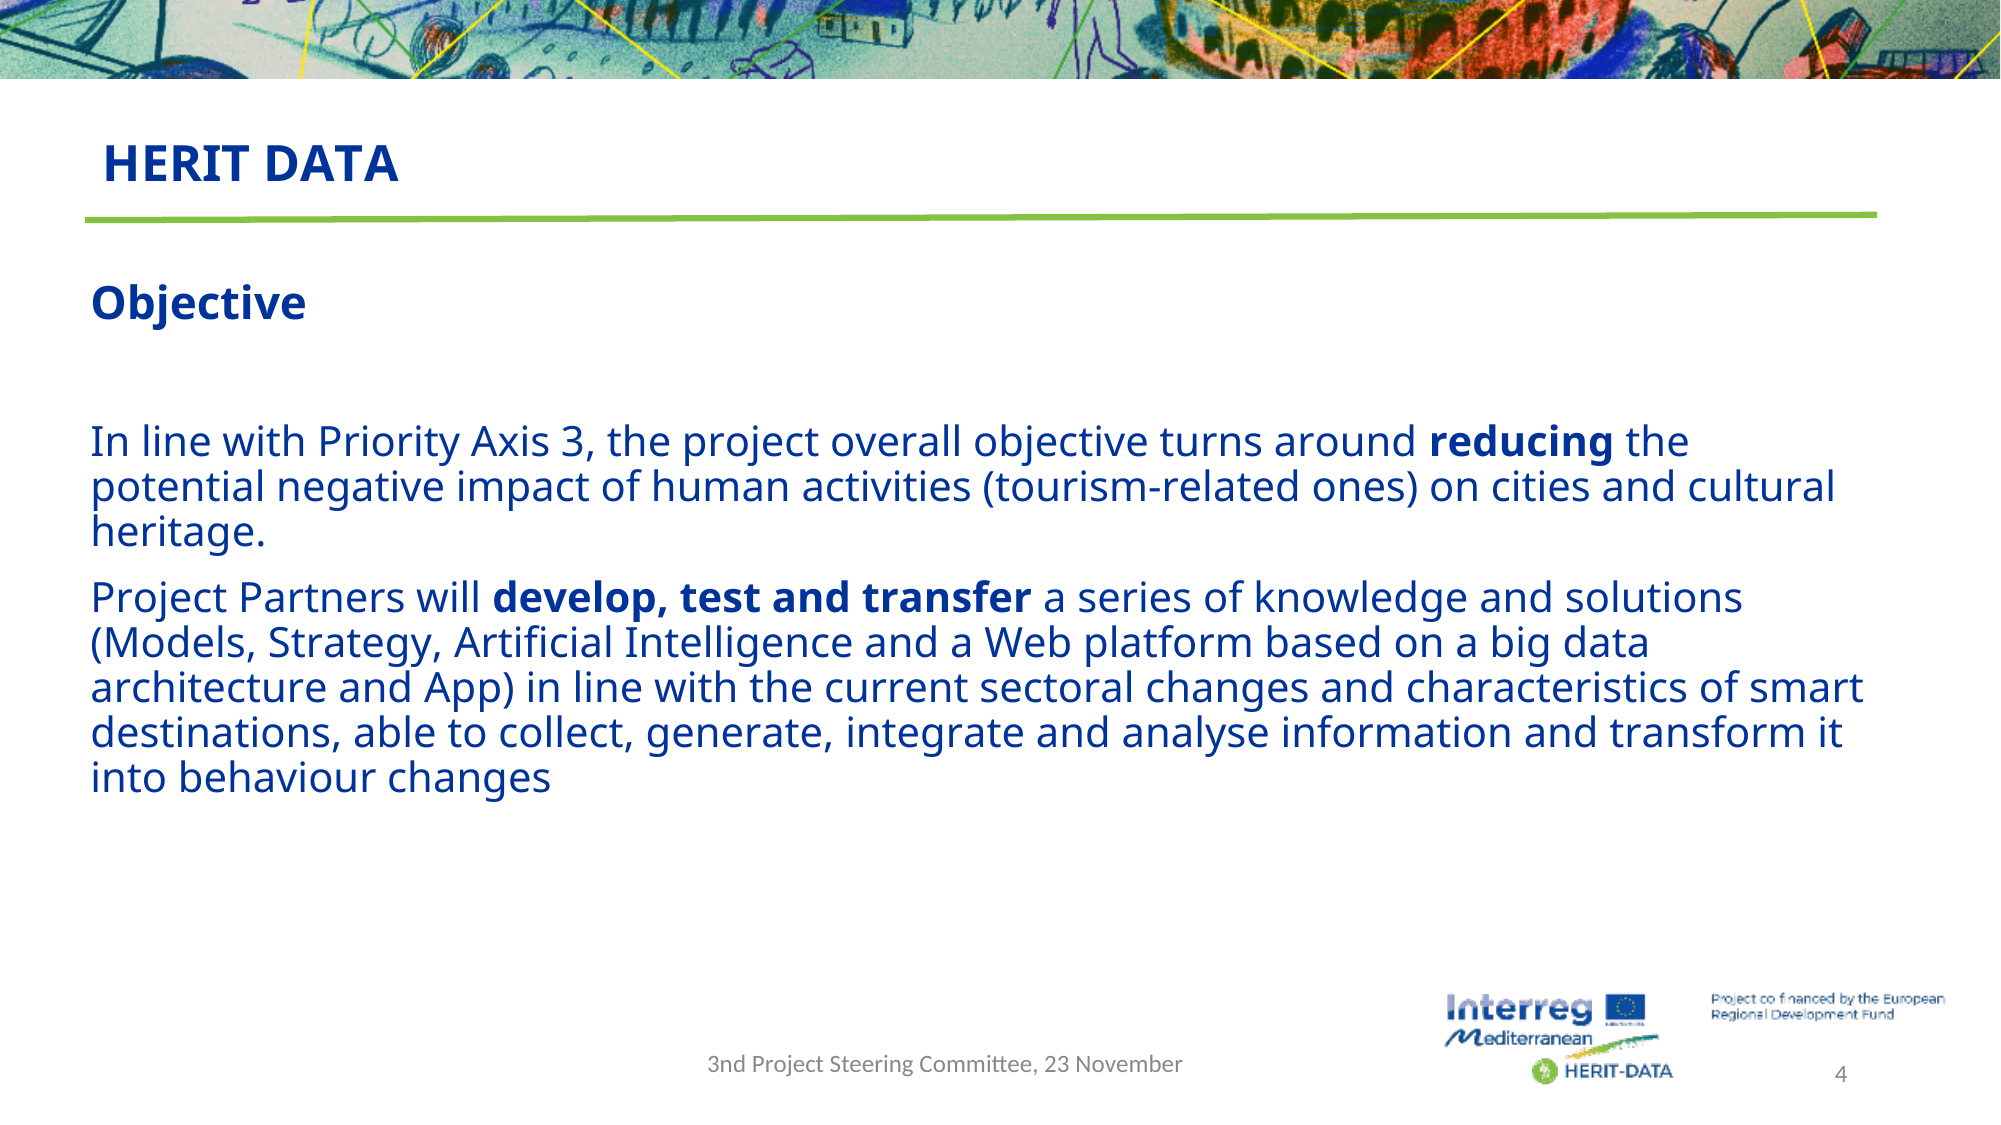

HERIT DATA
Objective
In line with Priority Axis 3, the project overall objective turns around reducing the potential negative impact of human activities (tourism-related ones) on cities and cultural heritage.
Project Partners will develop, test and transfer a series of knowledge and solutions (Models, Strategy, Artificial Intelligence and a Web platform based on a big data architecture and App) in line with the current sectoral changes and characteristics of smart destinations, able to collect, generate, integrate and analyse information and transform it into behaviour changes
3nd Project Steering Committee, 23 November